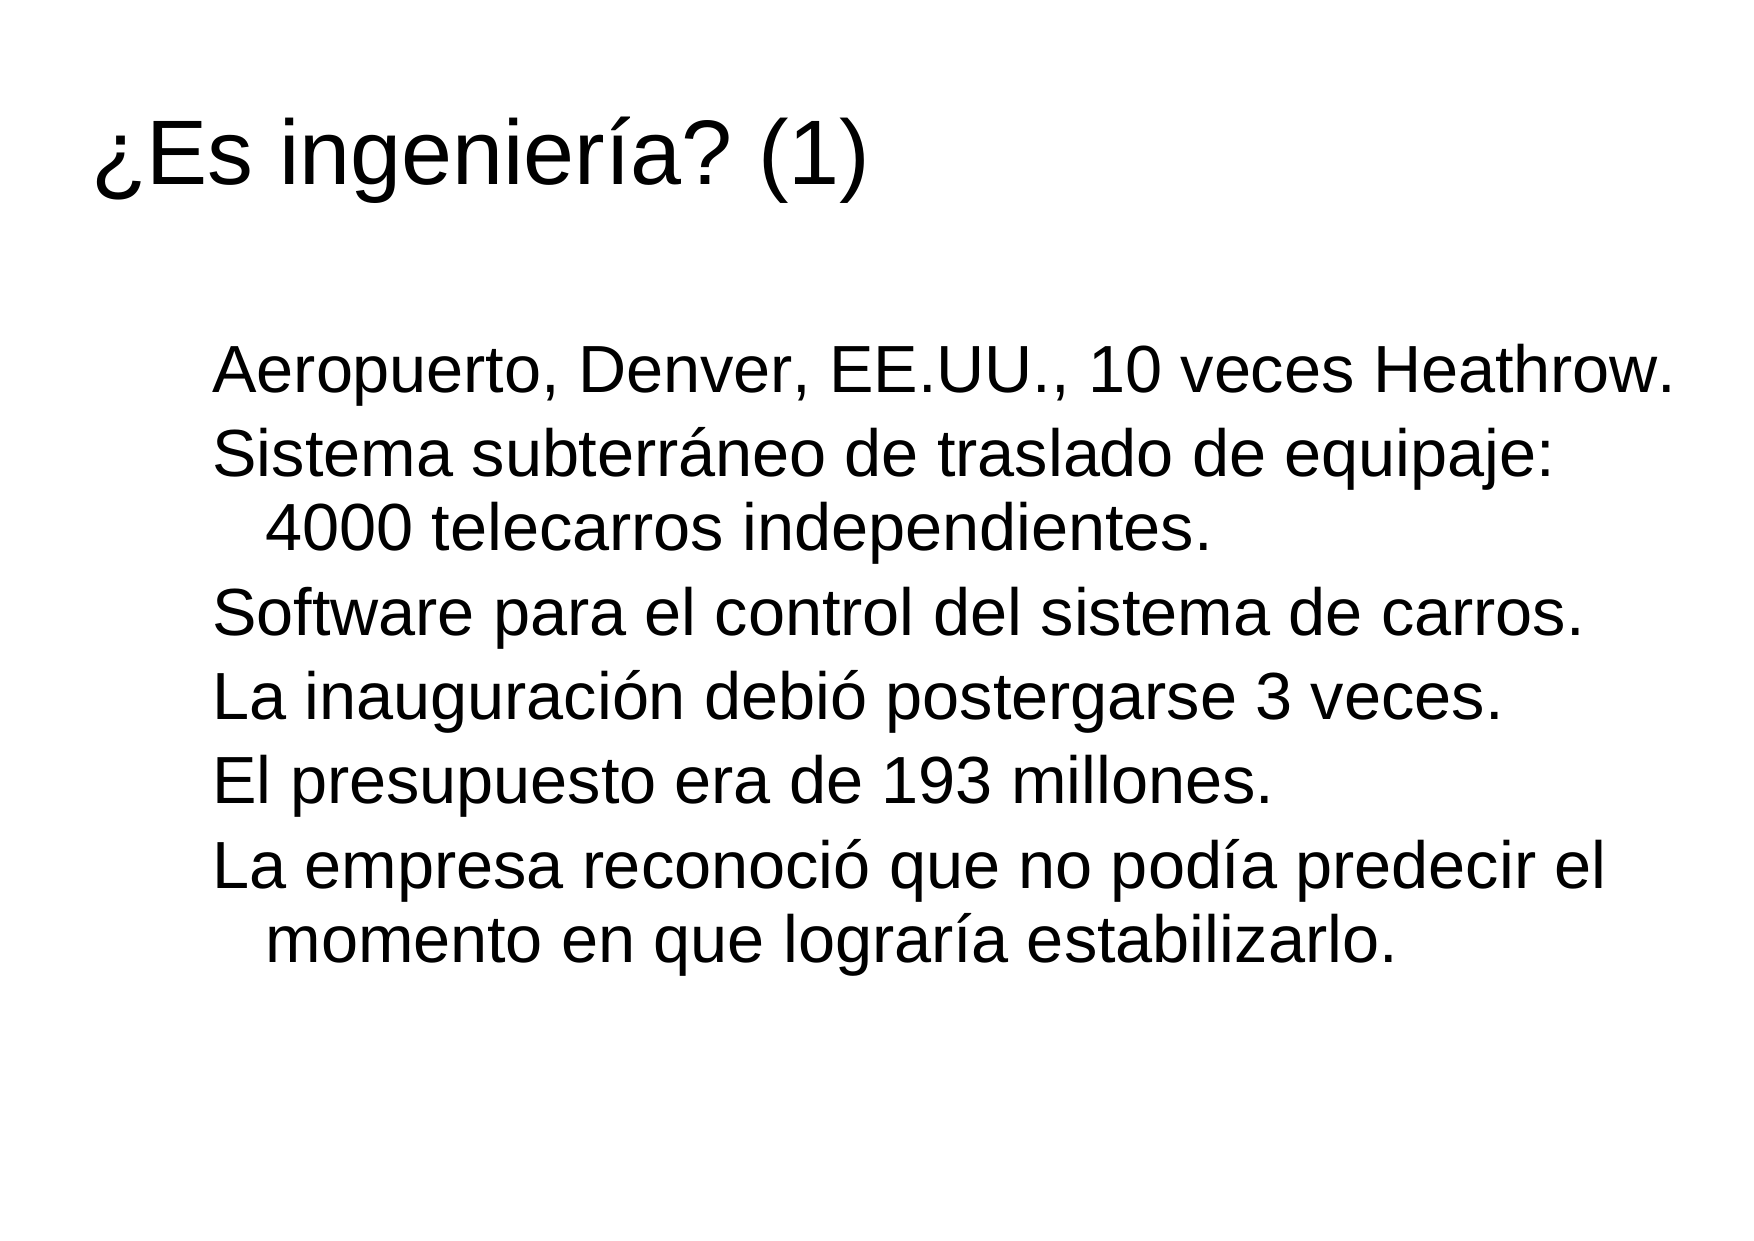

# ¿Es ingeniería? (1)
Aeropuerto, Denver, EE.UU., 10 veces Heathrow.
Sistema subterráneo de traslado de equipaje: 4000 telecarros independientes.
Software para el control del sistema de carros.
La inauguración debió postergarse 3 veces.
El presupuesto era de 193 millones.
La empresa reconoció que no podía predecir el momento en que lograría estabilizarlo.